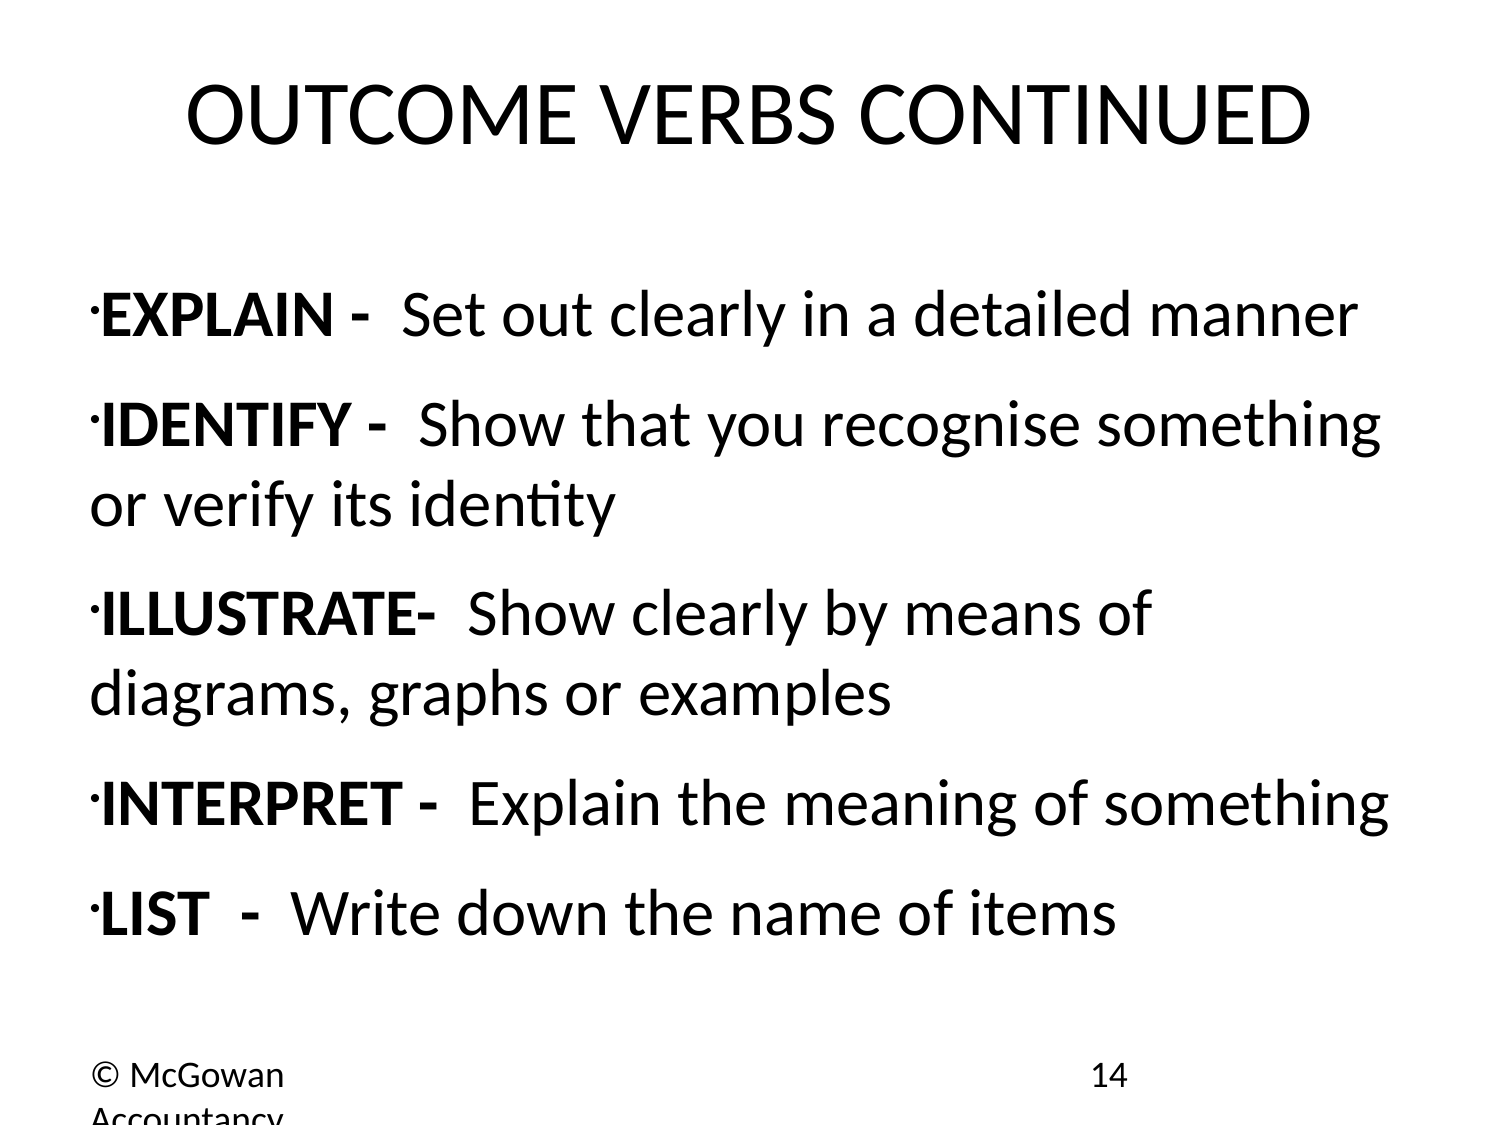

# OUTCOME VERBS CONTINUED
EXPLAIN - Set out clearly in a detailed manner
IDENTIFY - Show that you recognise something or verify its identity
ILLUSTRATE- Show clearly by means of diagrams, graphs or examples
INTERPRET - Explain the meaning of something
LIST - Write down the name of items
© McGowan Accountancy Services
14